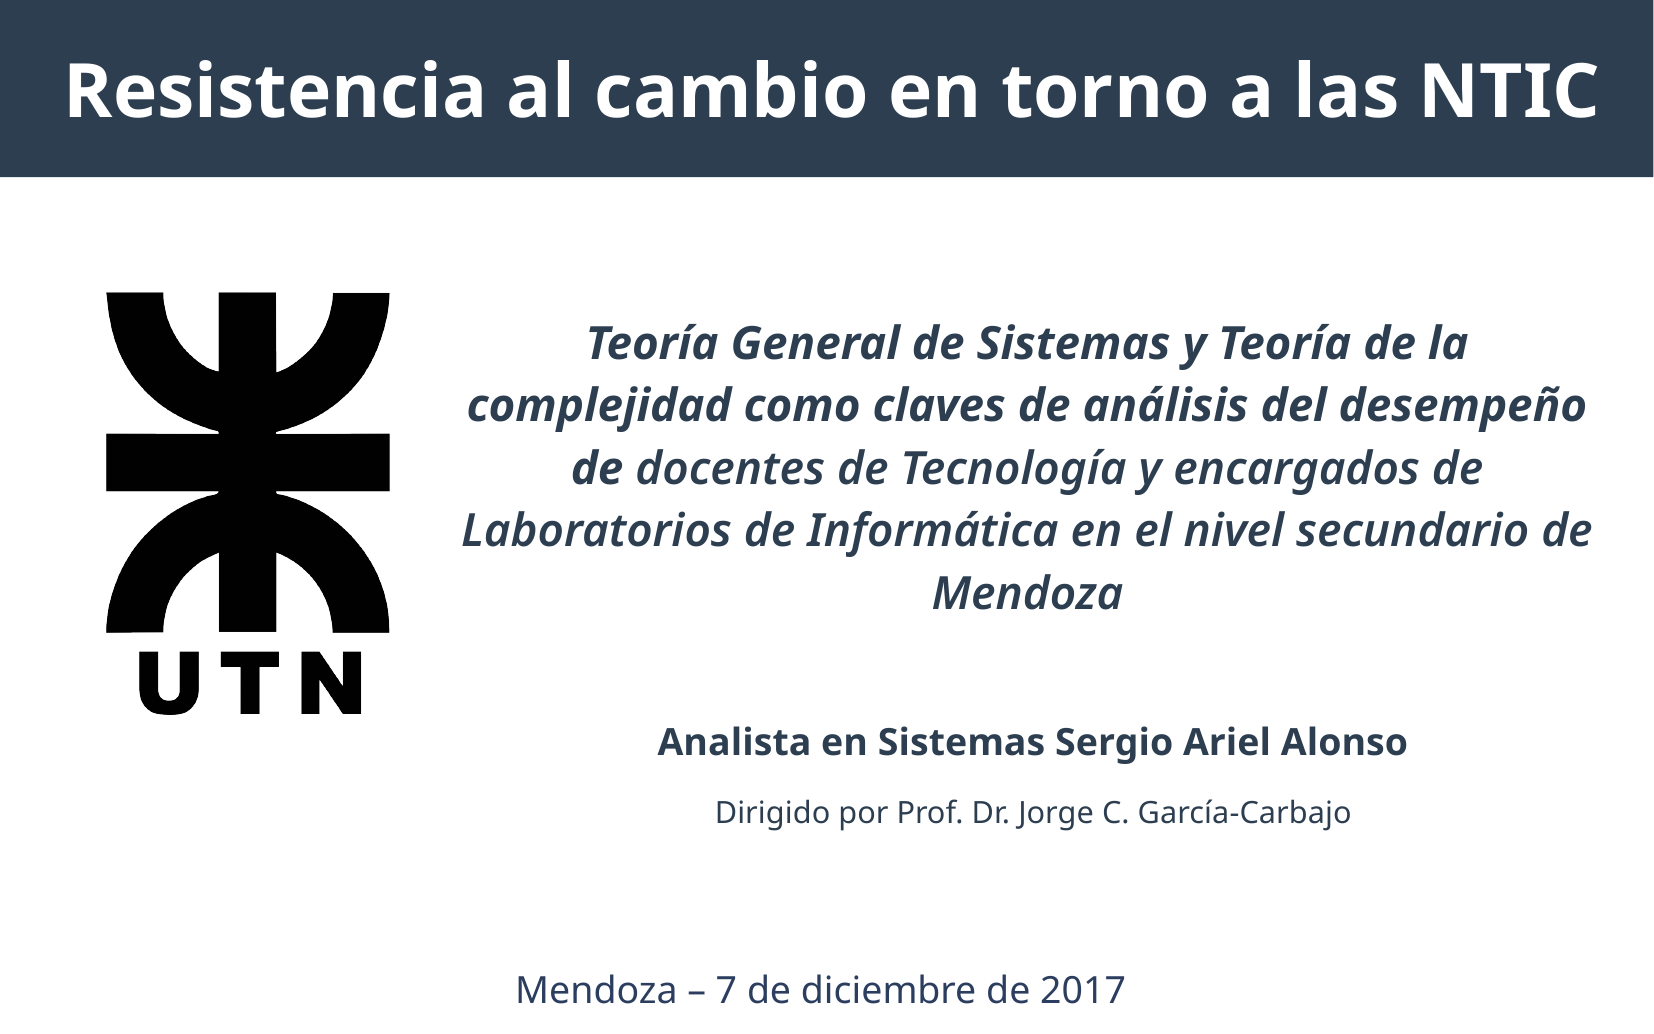

Resistencia al cambio en torno a las NTIC
# Teoría General de Sistemas y Teoría de la complejidad como claves de análisis del desempeño de docentes de Tecnología y encargados de Laboratorios de Informática en el nivel secundario de Mendoza
Analista en Sistemas Sergio Ariel Alonso
Dirigido por Prof. Dr. Jorge C. García-Carbajo
Mendoza – 7 de diciembre de 2017
1